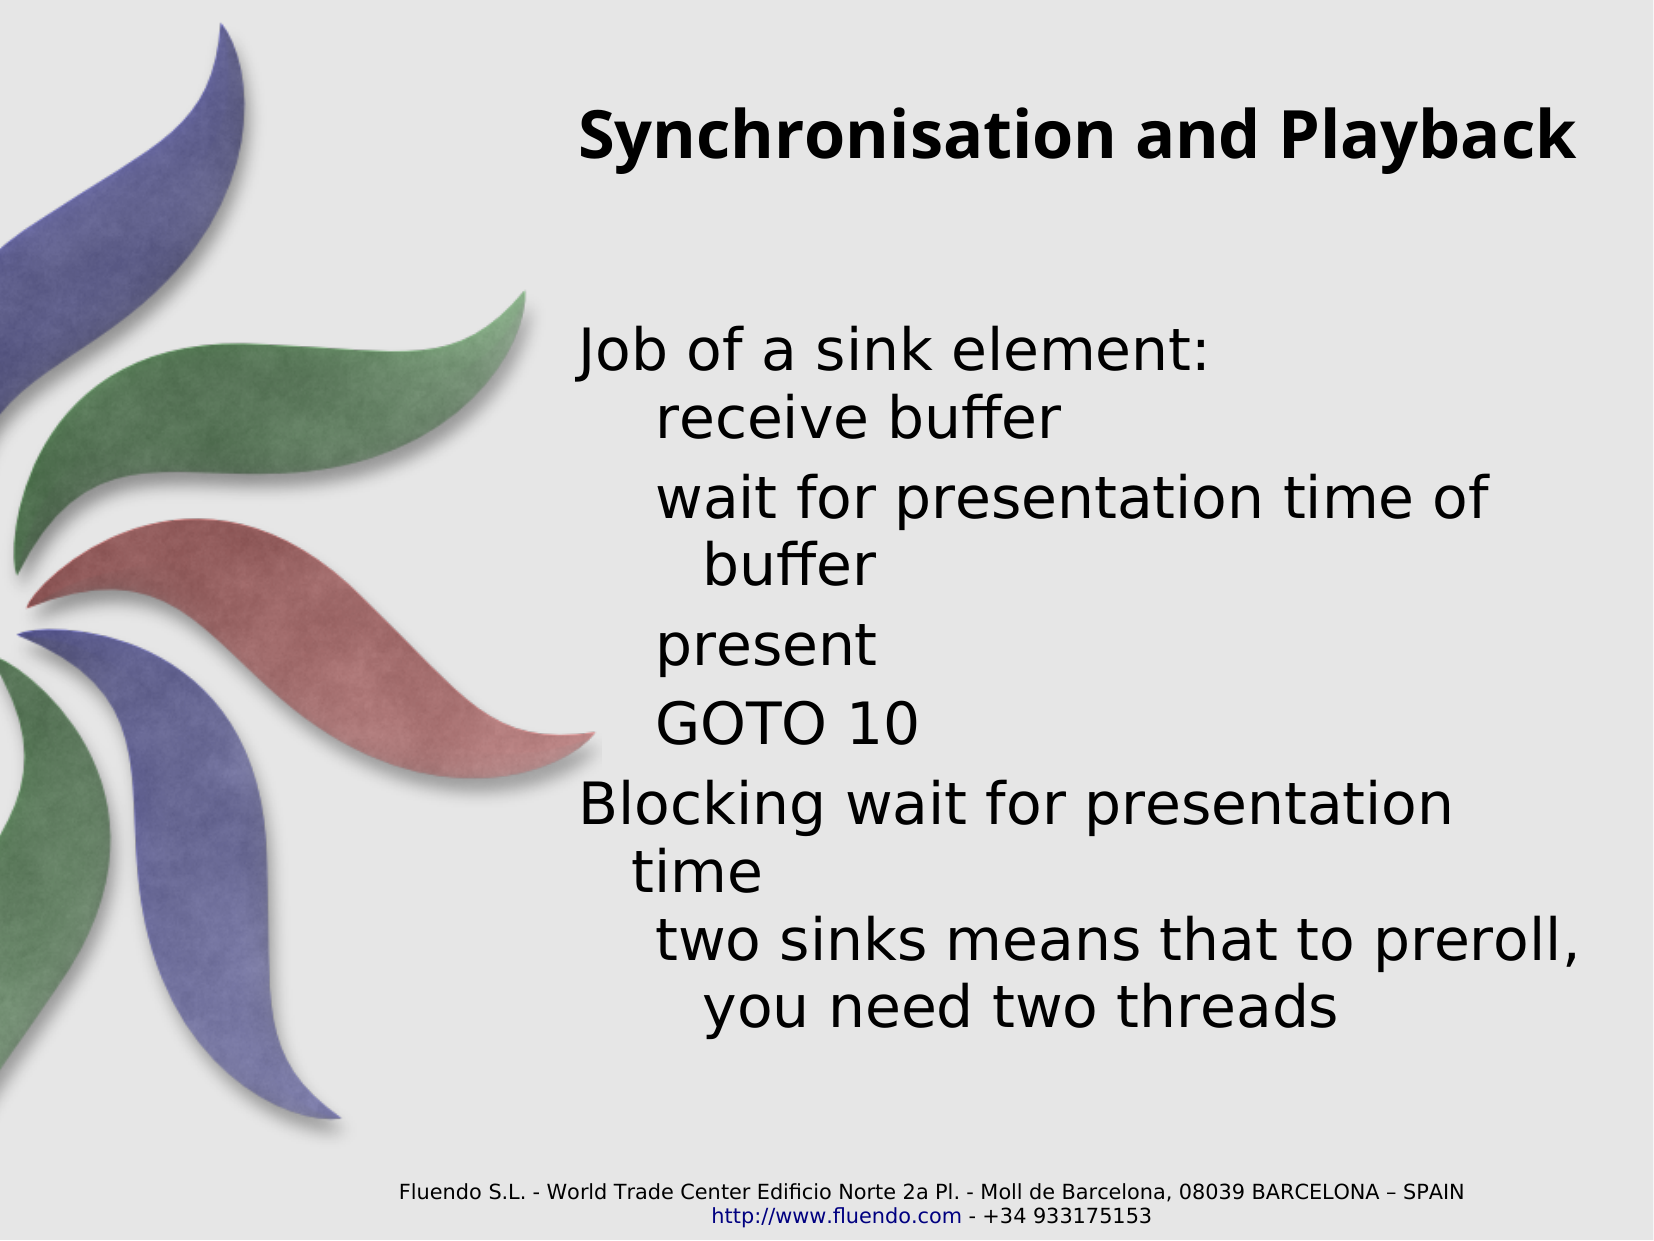

# Synchronisation and Playback
Job of a sink element:
receive buffer
wait for presentation time of buffer
present
GOTO 10
Blocking wait for presentation time
two sinks means that to preroll, you need two threads